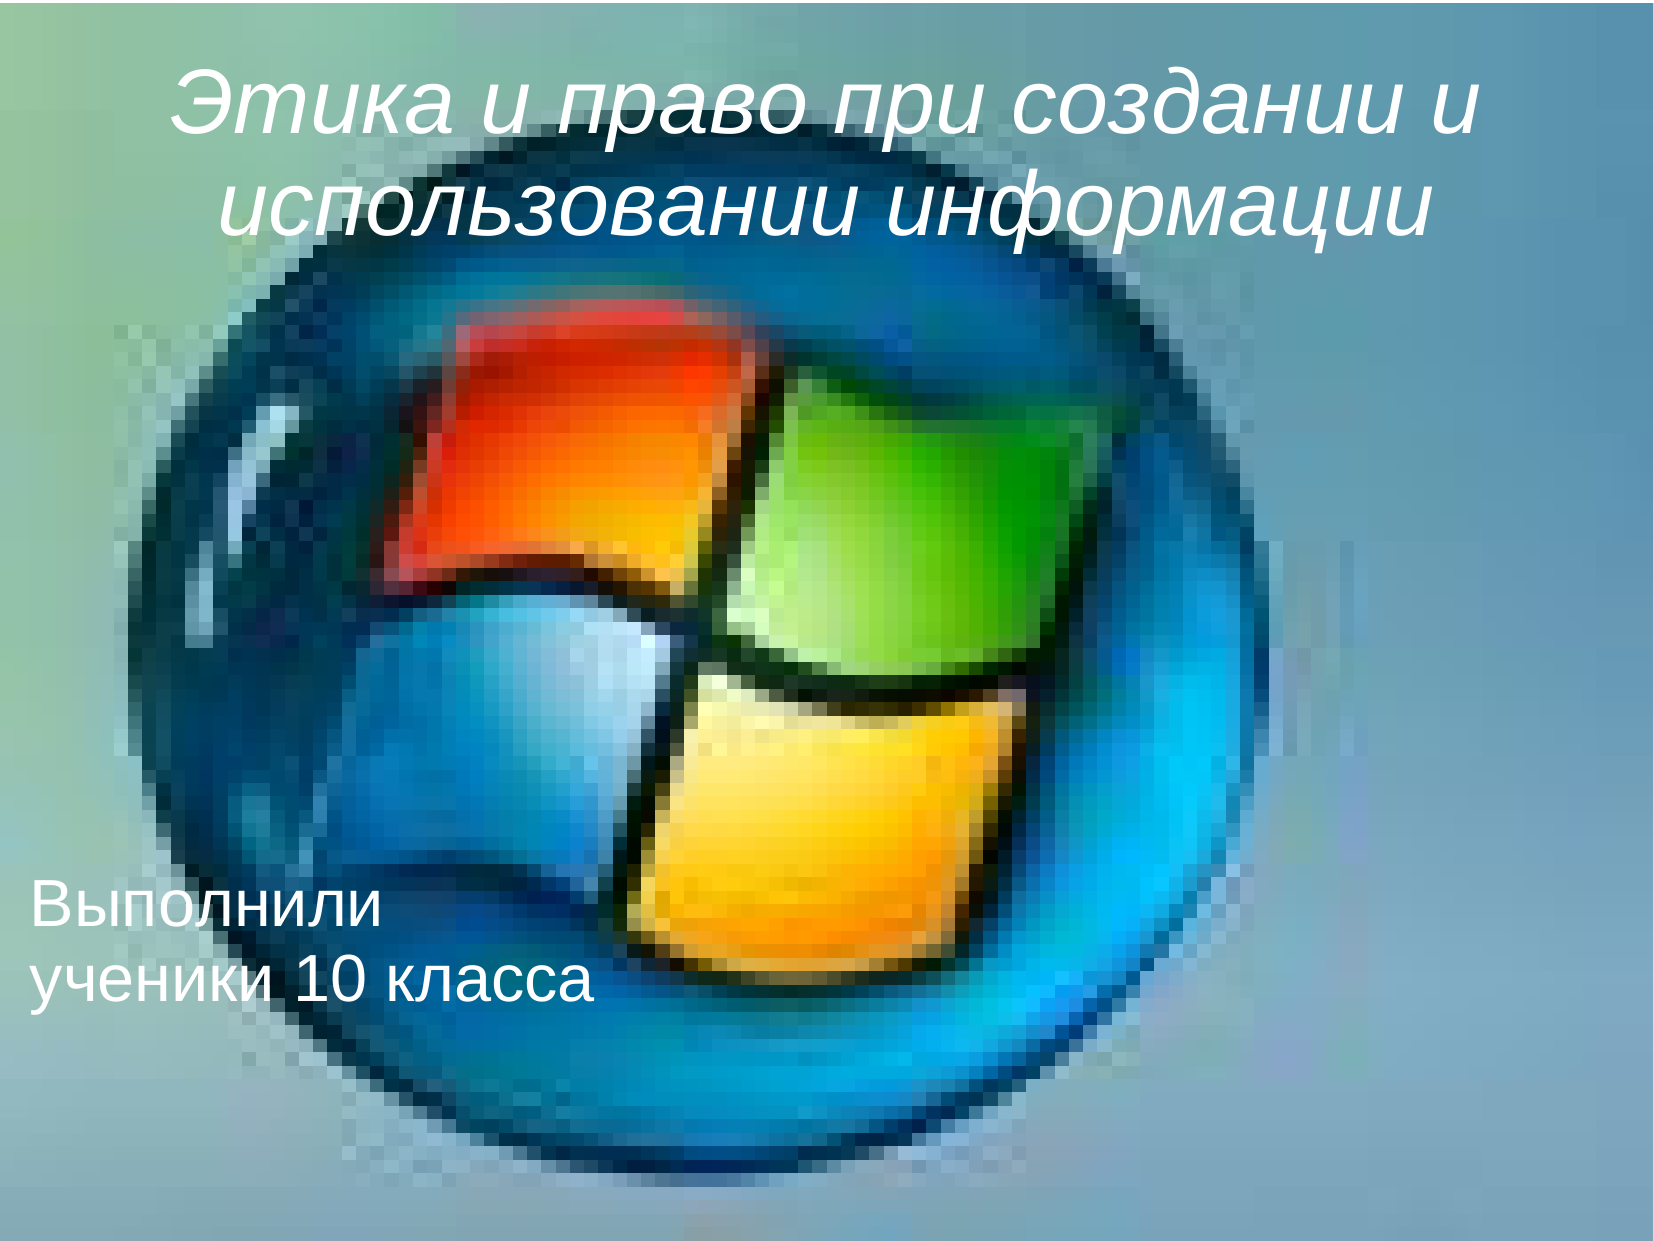

# Этика и право при создании и использовании информации
Выполнили
ученики 10 класса